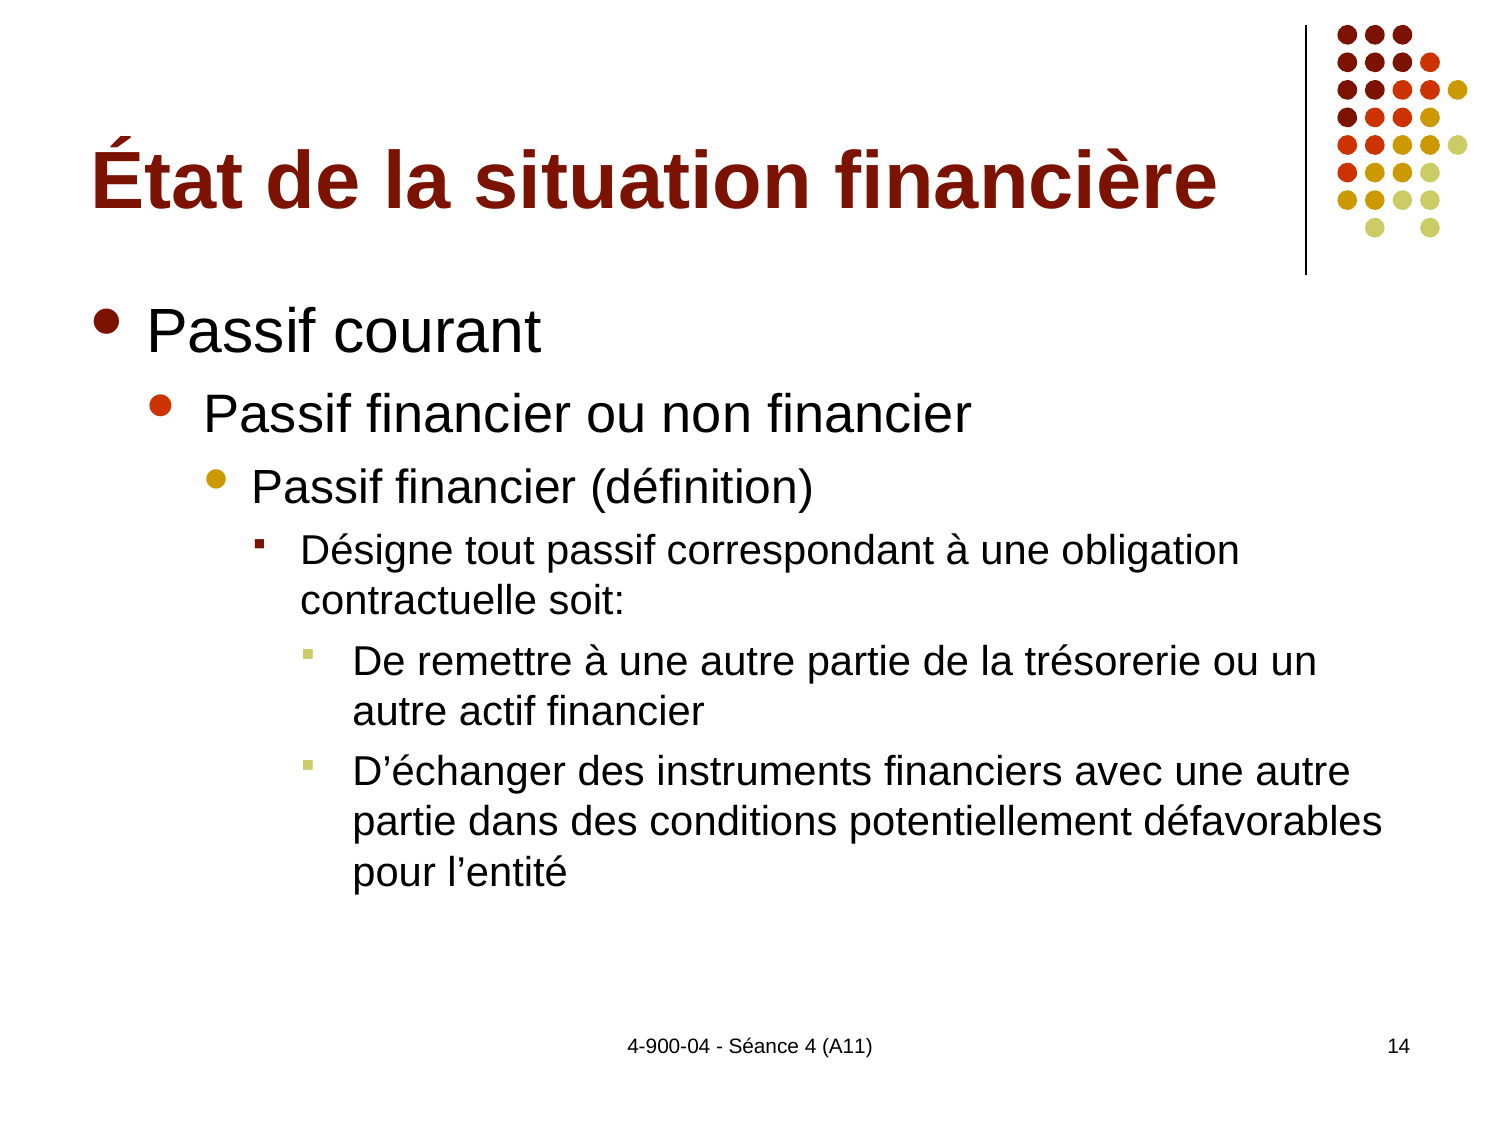

# État de la situation financière
Passif courant
Passif financier ou non financier
Passif financier (définition)
Désigne tout passif correspondant à une obligation contractuelle soit:
De remettre à une autre partie de la trésorerie ou un autre actif financier
D’échanger des instruments financiers avec une autre partie dans des conditions potentiellement défavorables pour l’entité
4-900-04 - Séance 4 (A11)